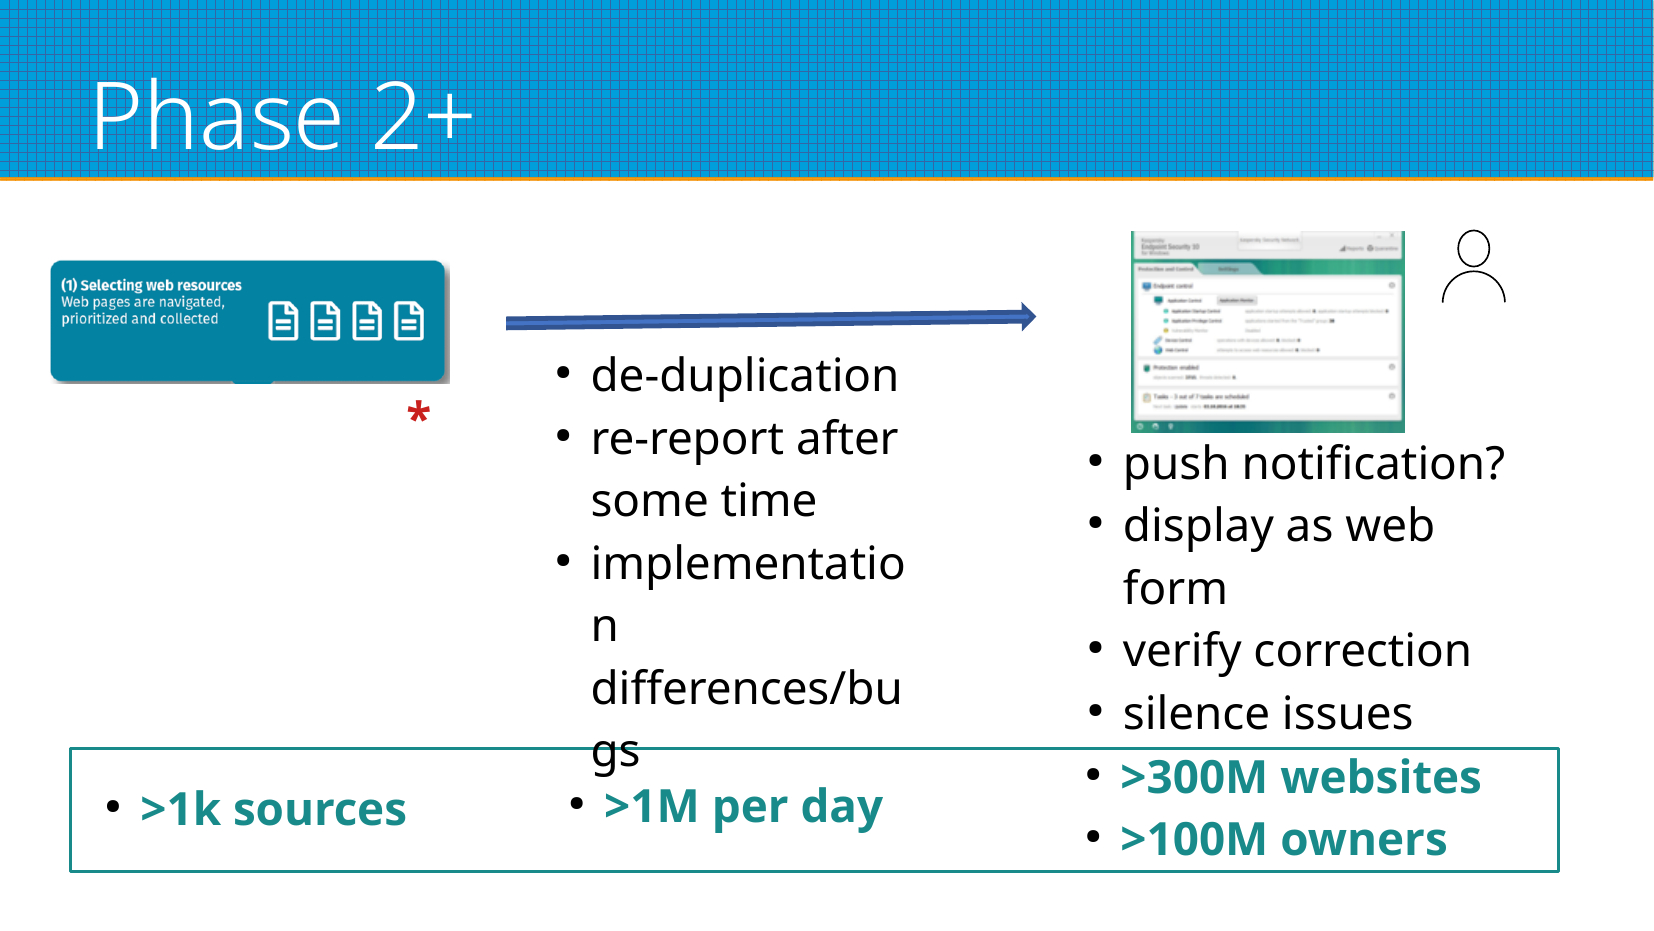

# Phase 2+
de-duplication
re-report after some time
implementation differences/bugs
*
push notification?
display as web form
verify correction
silence issues
>300M websites
>100M owners
>1M per day
>1k sources